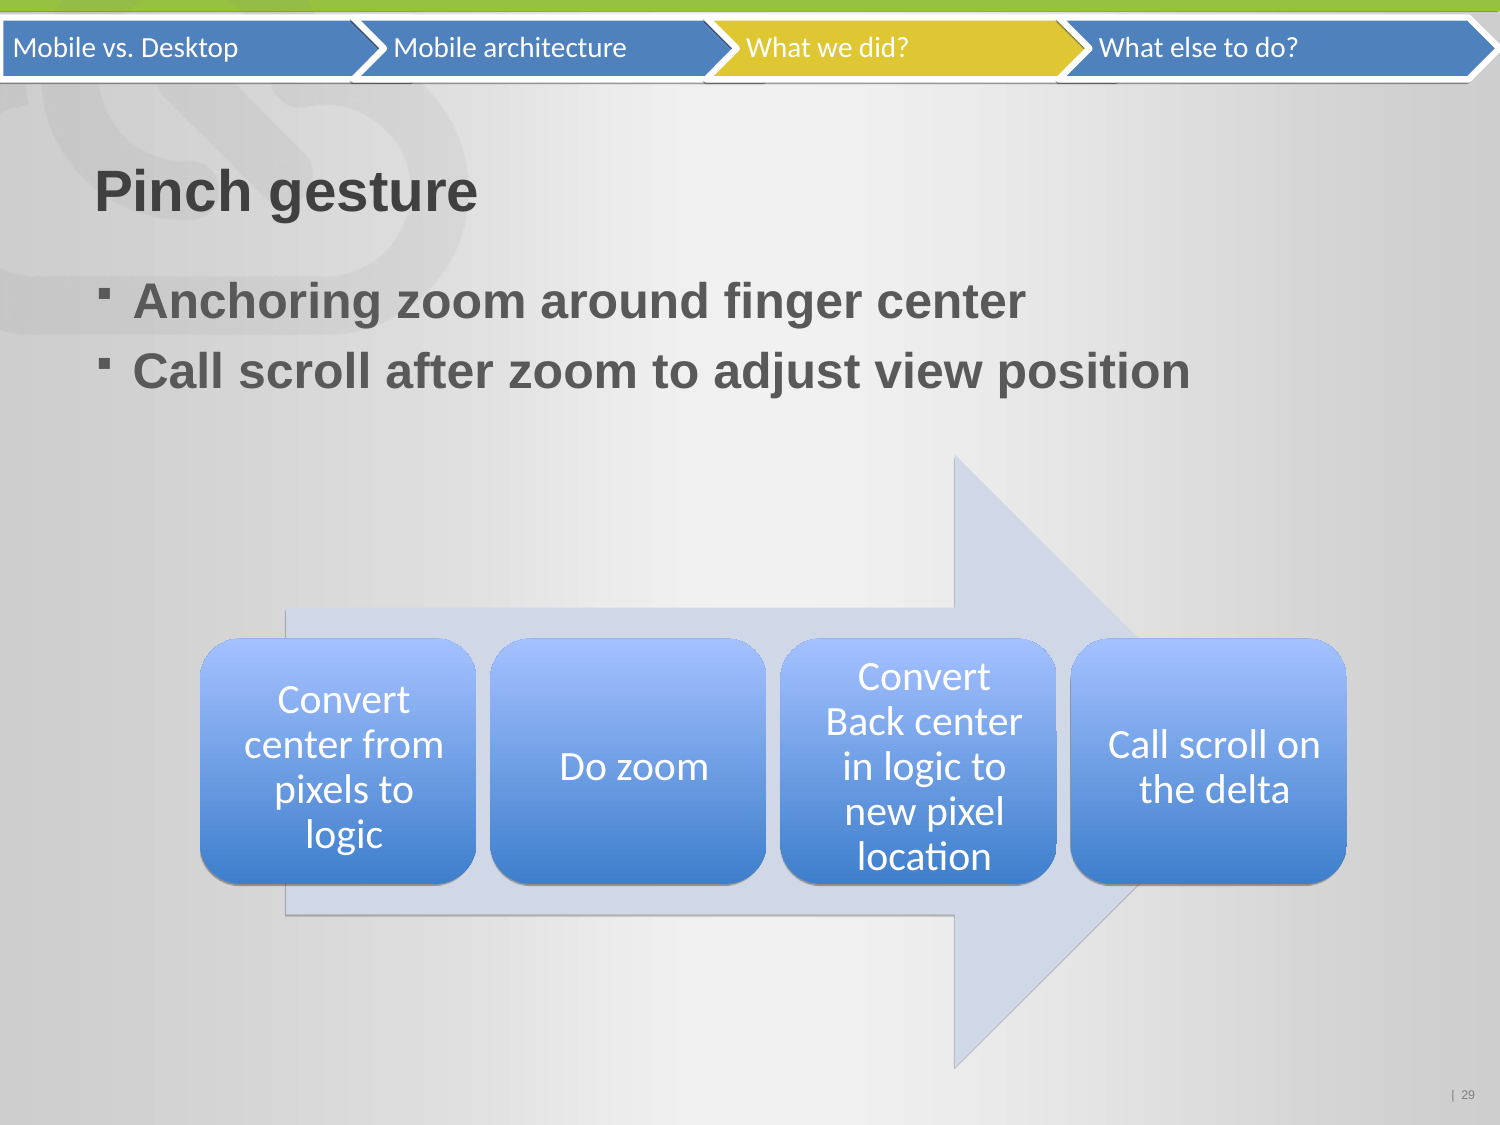

Mobile vs. Desktop
Mobile architecture
What we did?
What else to do?
# Pinch gesture
Anchoring zoom around finger center
Call scroll after zoom to adjust view position
Convert center from pixels to logic
Do zoom
Convert Back center in logic to new pixel location
Call scroll on the delta